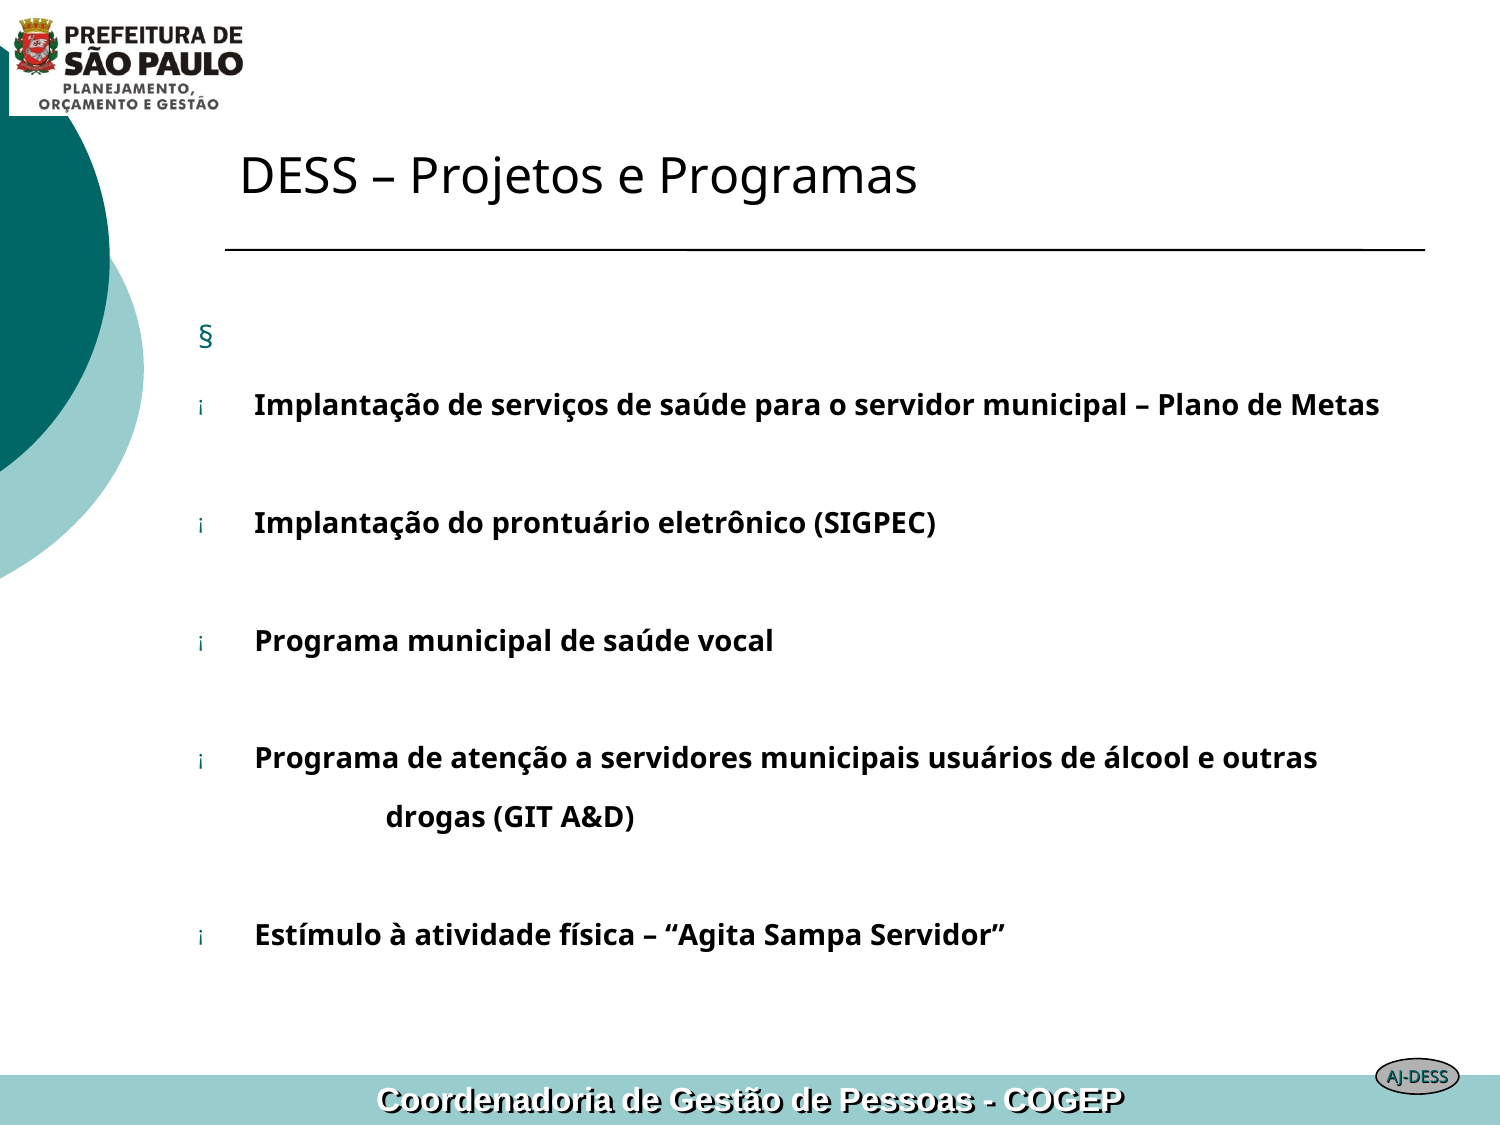

# DESS – Projetos e Programas
Implantação de serviços de saúde para o servidor municipal – Plano de Metas
Implantação do prontuário eletrônico (SIGPEC)
Programa municipal de saúde vocal
Programa de atenção a servidores municipais usuários de álcool e outras
	drogas (GIT A&D)
Estímulo à atividade física – “Agita Sampa Servidor”
AJ-DESS
AJ